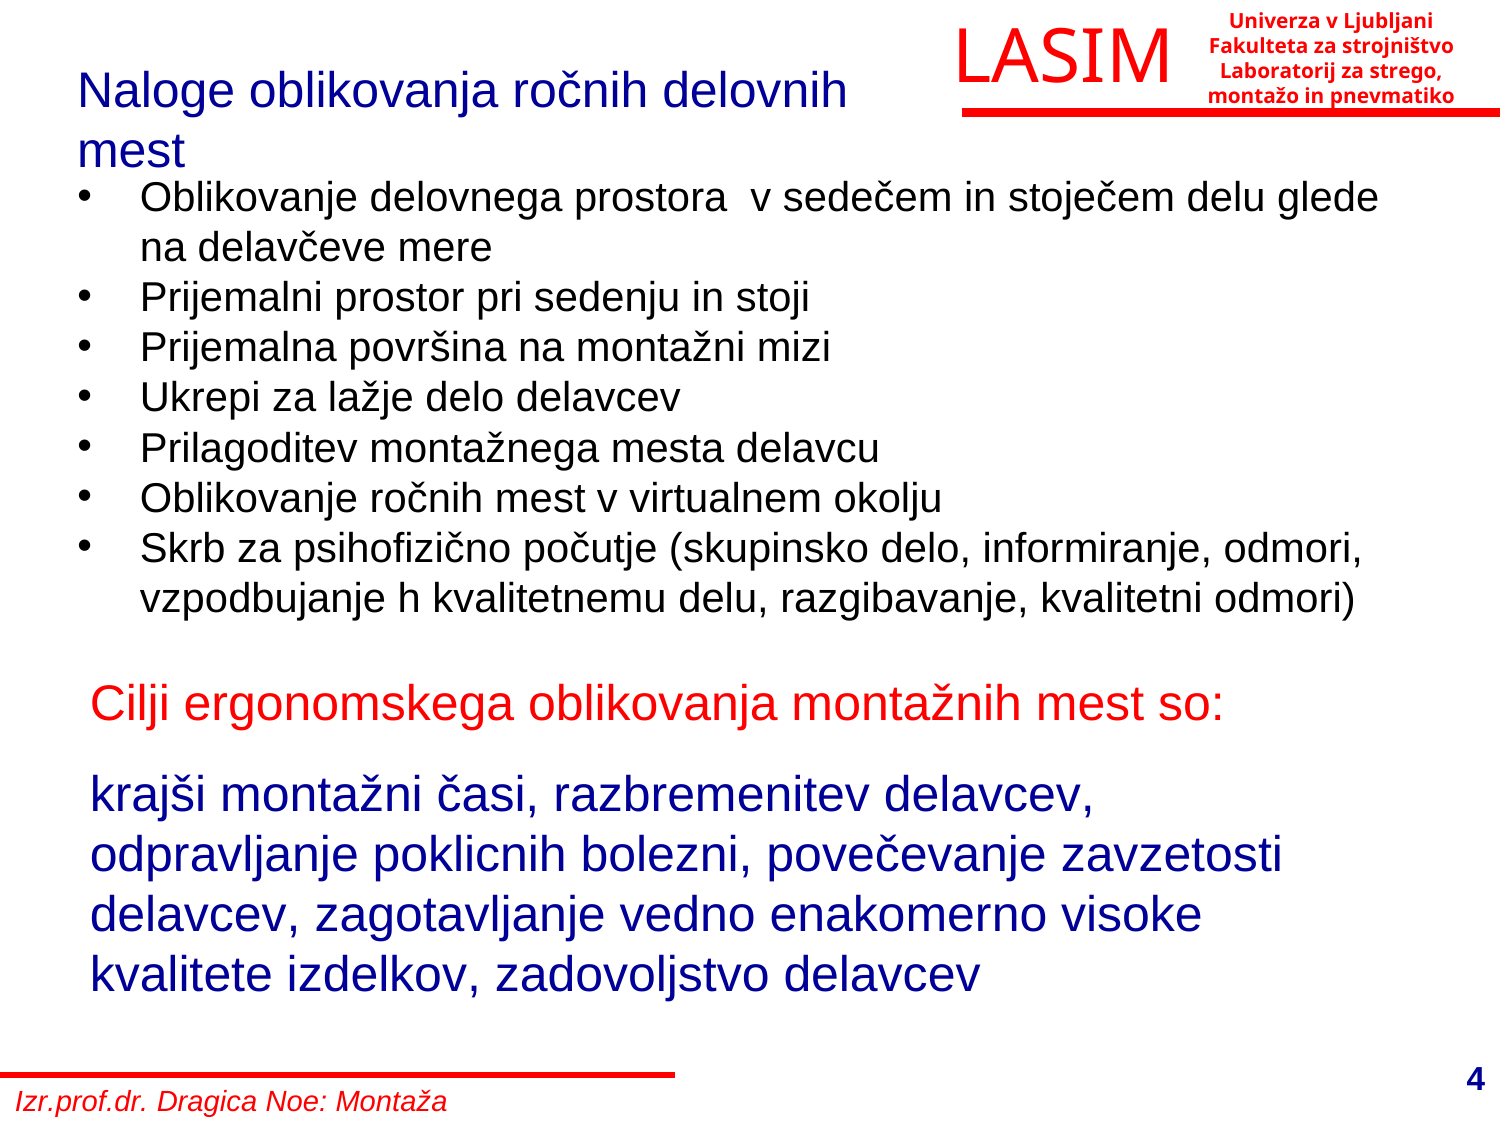

Naloge oblikovanja ročnih delovnih mest
Oblikovanje delovnega prostora v sedečem in stoječem delu glede na delavčeve mere
Prijemalni prostor pri sedenju in stoji
Prijemalna površina na montažni mizi
Ukrepi za lažje delo delavcev
Prilagoditev montažnega mesta delavcu
Oblikovanje ročnih mest v virtualnem okolju
Skrb za psihofizično počutje (skupinsko delo, informiranje, odmori, vzpodbujanje h kvalitetnemu delu, razgibavanje, kvalitetni odmori)
Cilji ergonomskega oblikovanja montažnih mest so:
krajši montažni časi, razbremenitev delavcev, odpravljanje poklicnih bolezni, povečevanje zavzetosti delavcev, zagotavljanje vedno enakomerno visoke kvalitete izdelkov, zadovoljstvo delavcev